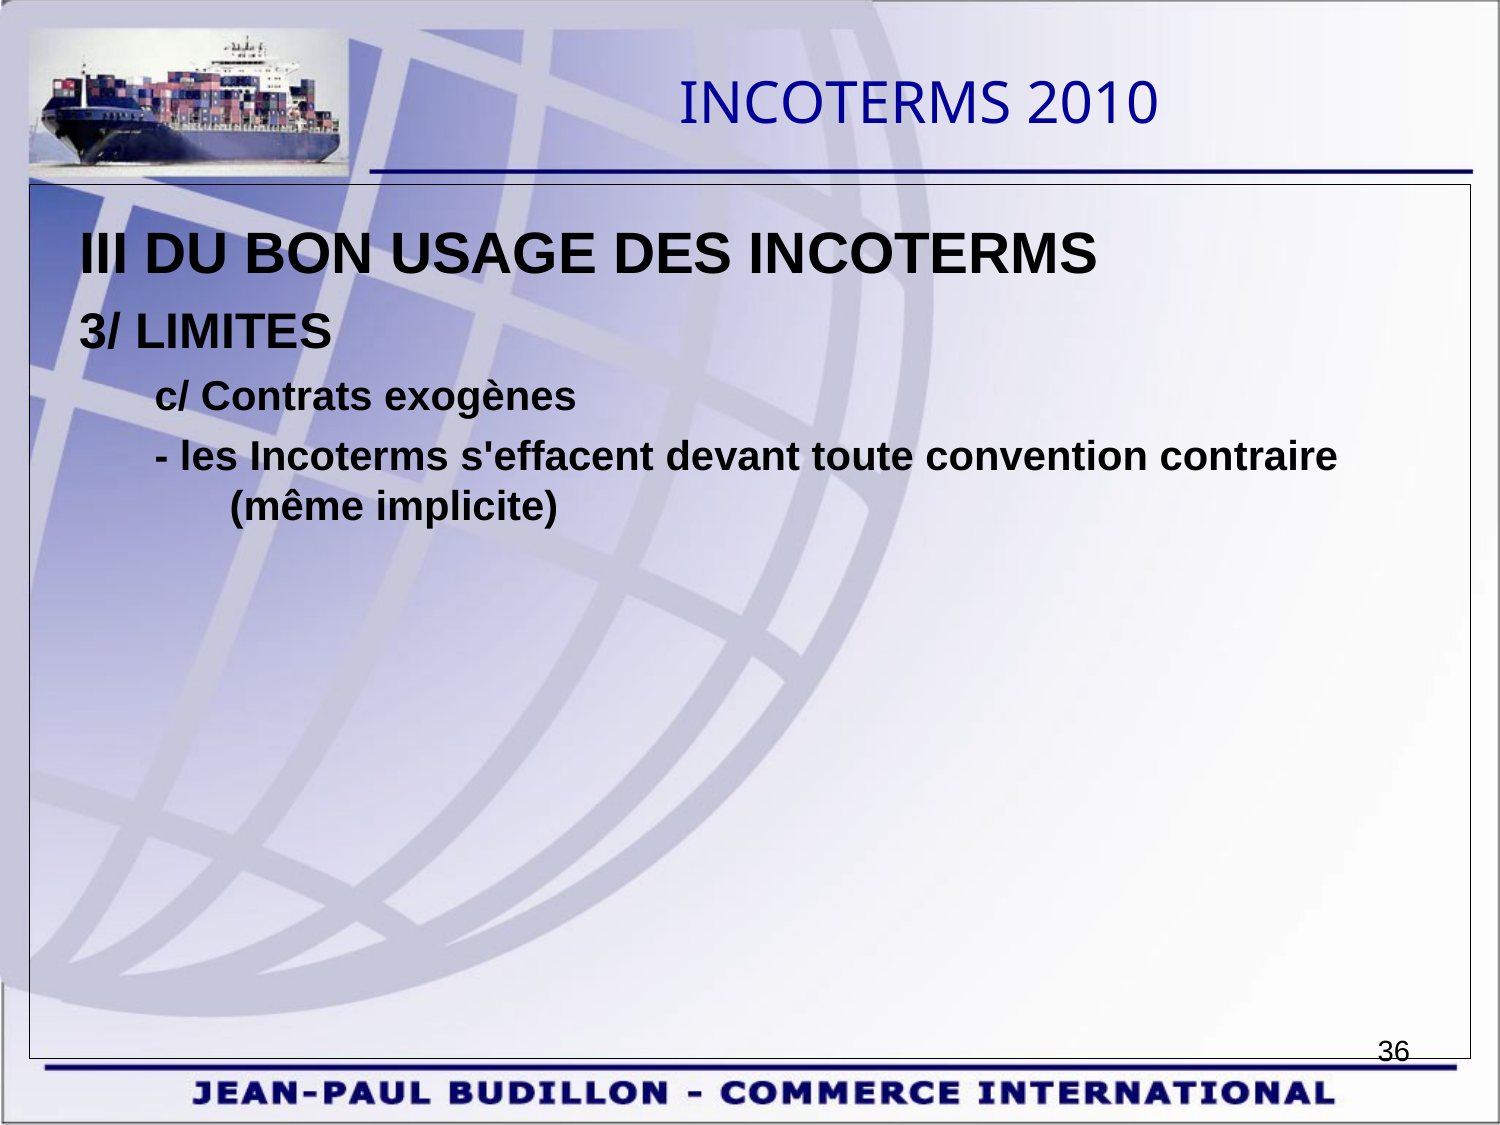

# INCOTERMS 2010
III DU BON USAGE DES INCOTERMS
3/ LIMITES
c/ Contrats exogènes
- les Incoterms s'effacent devant toute convention contraire (même implicite)
36